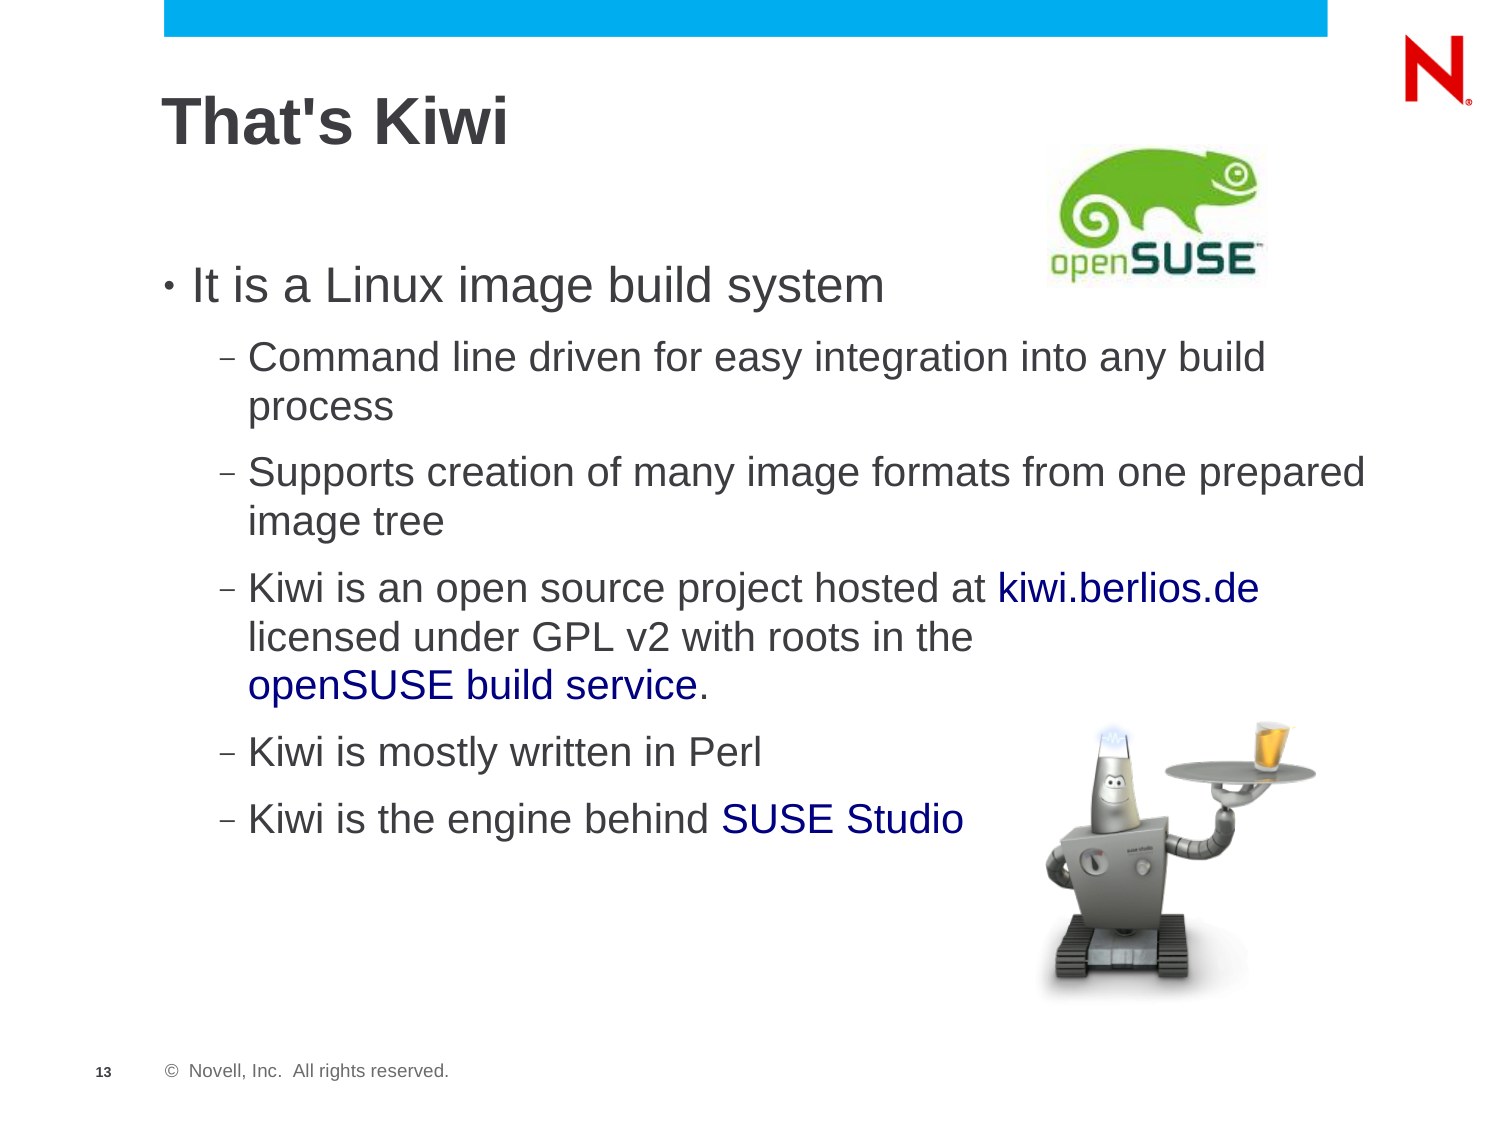

# That's Kiwi
It is a Linux image build system
Command line driven for easy integration into any build process
Supports creation of many image formats from one prepared image tree
Kiwi is an open source project hosted at kiwi.berlios.delicensed under GPL v2 with roots in the openSUSE build service.
Kiwi is mostly written in Perl
Kiwi is the engine behind SUSE Studio